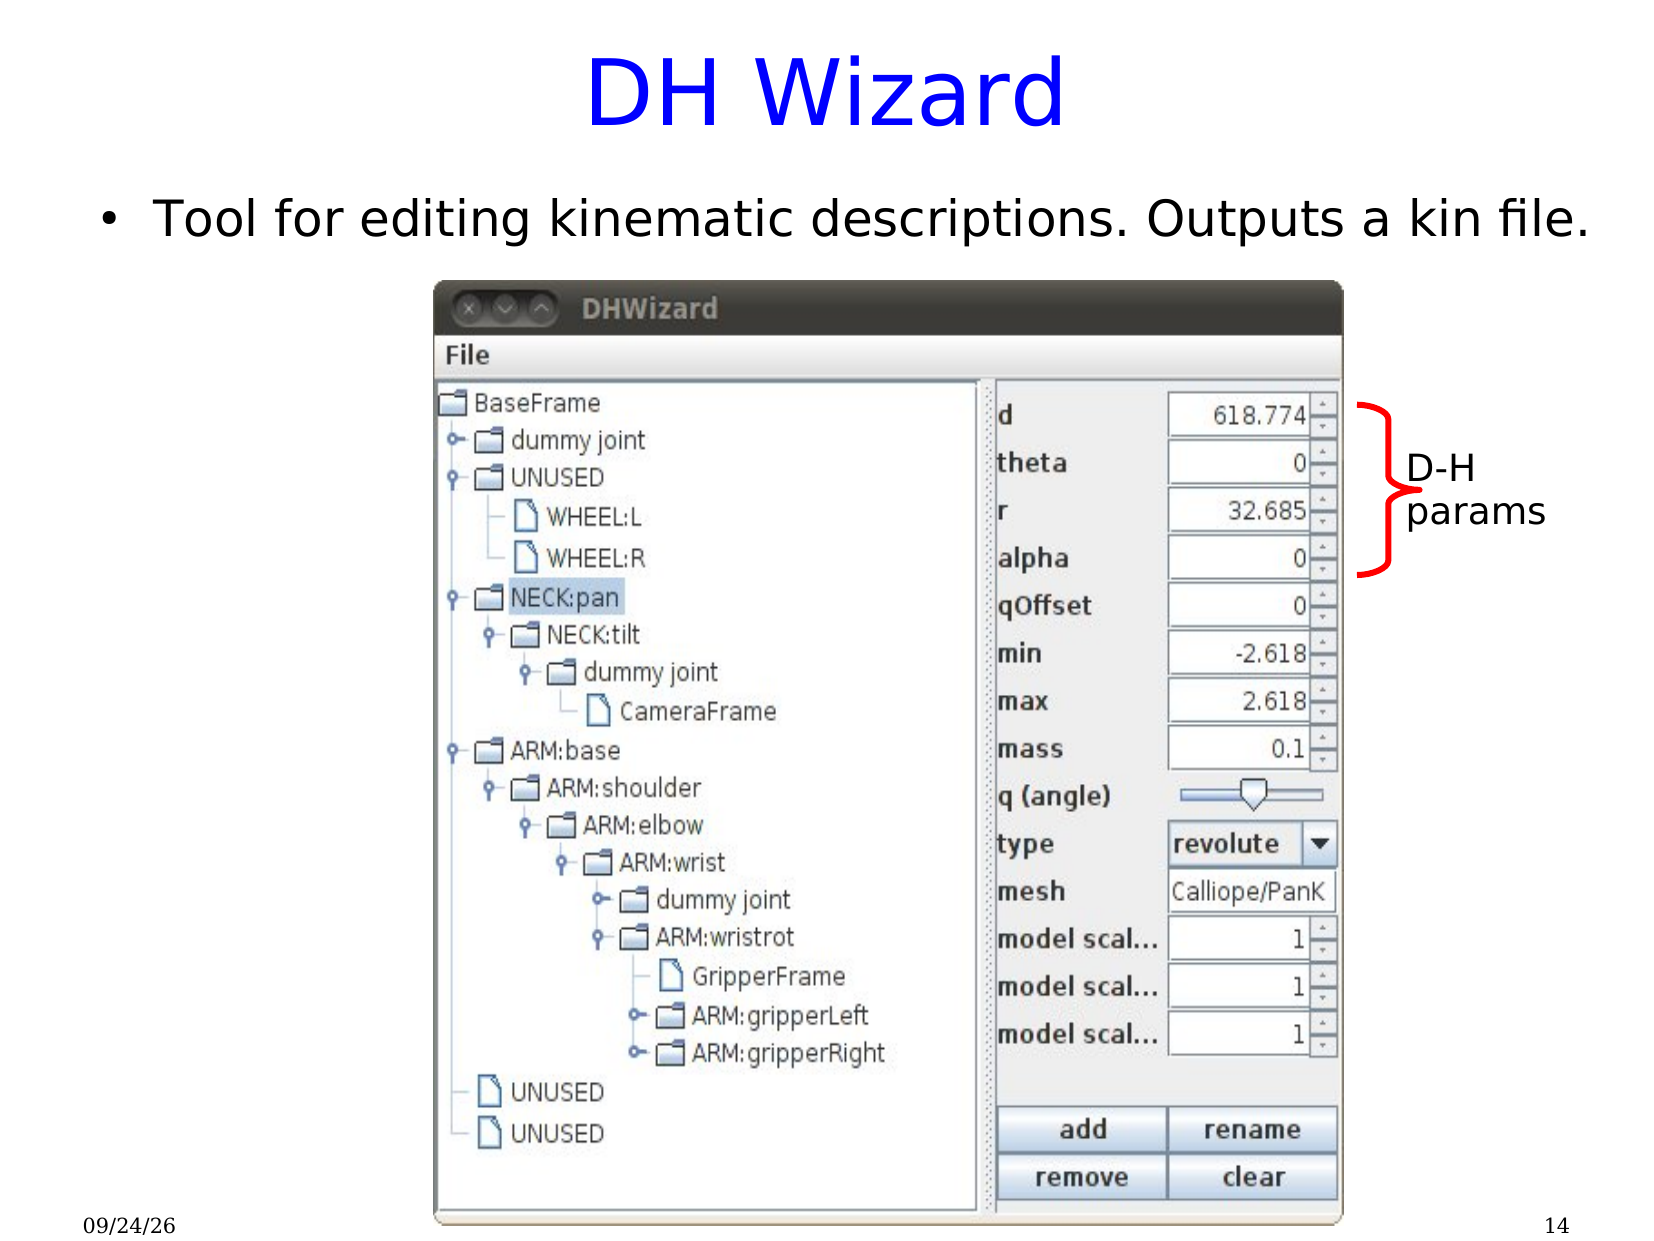

# DH Wizard
Tool for editing kinematic descriptions. Outputs a kin file.
 D-H
 params
14